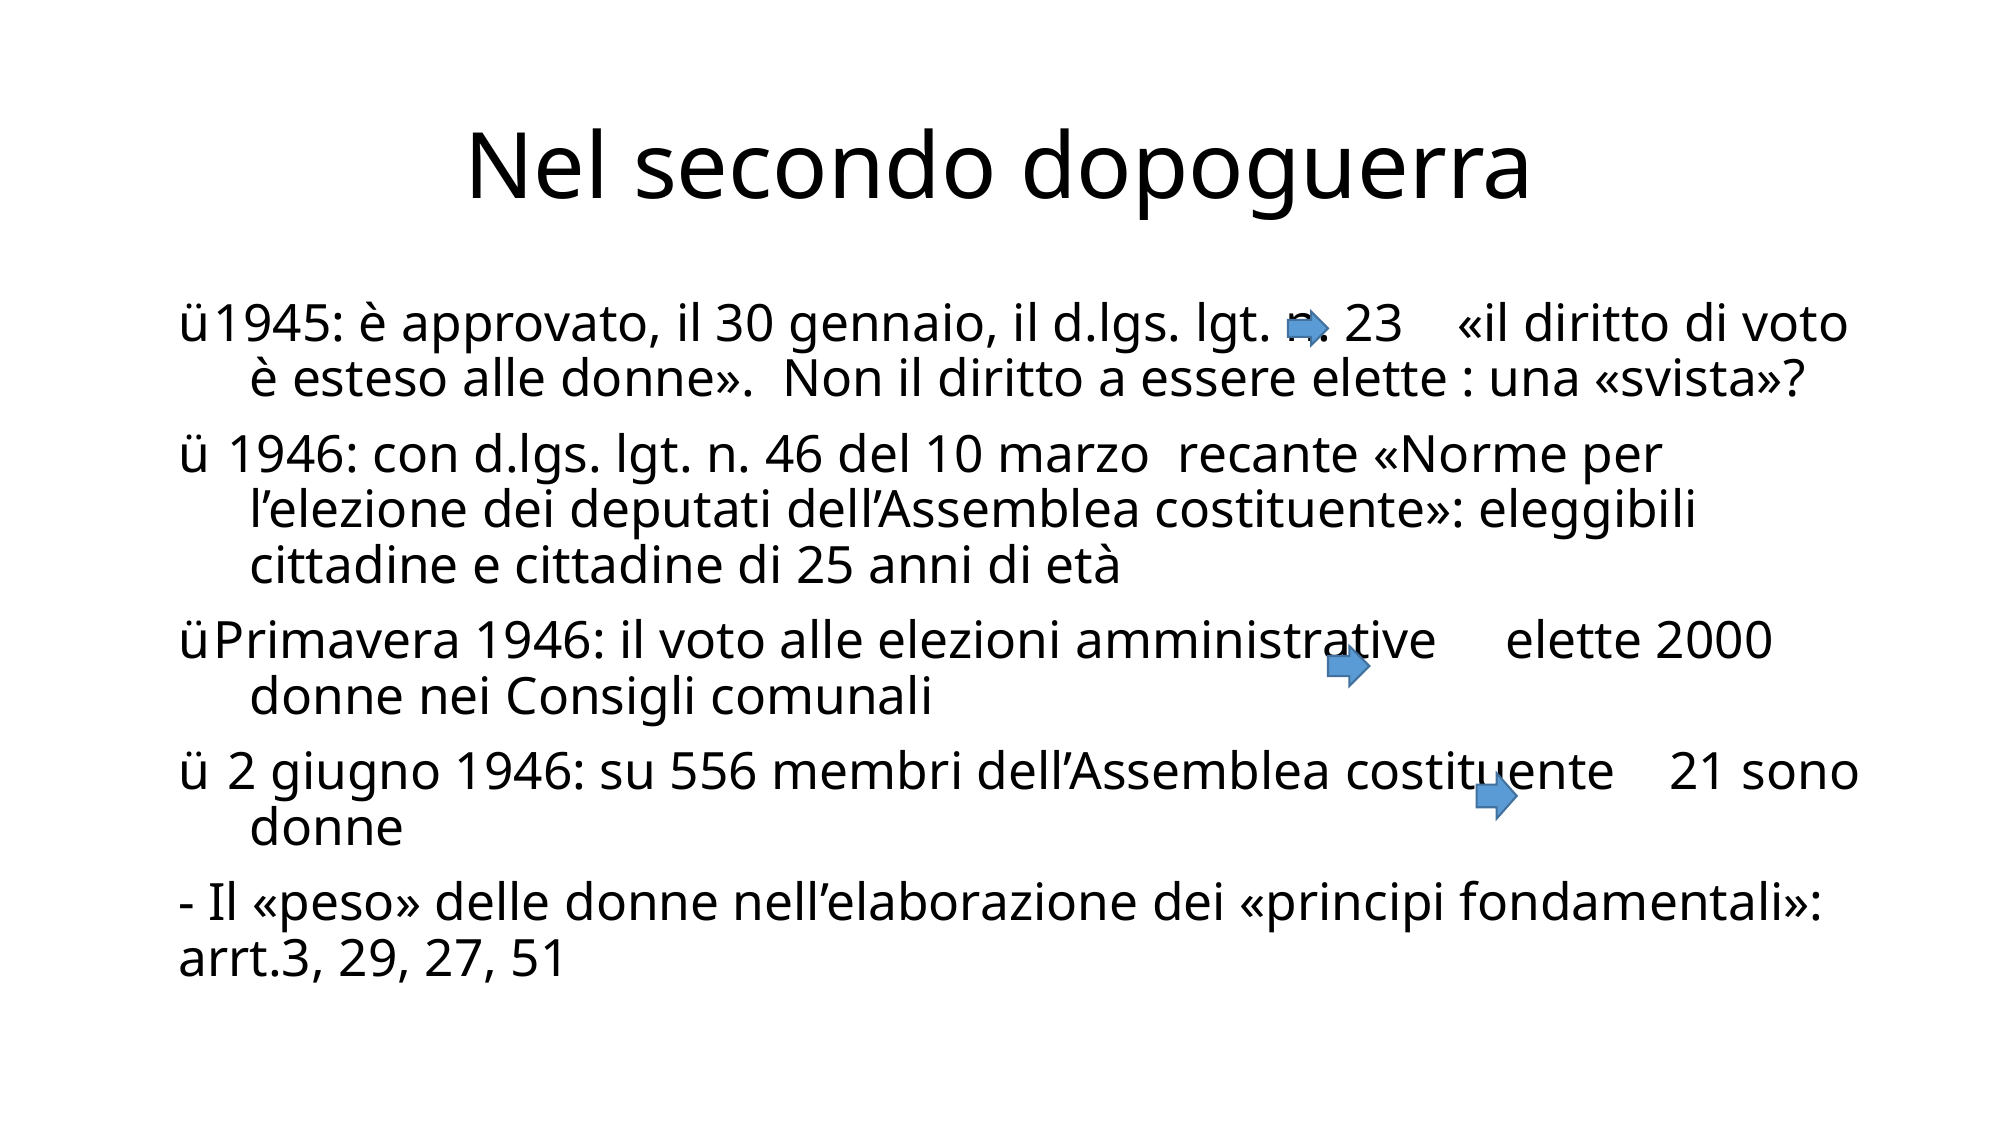

# Nel secondo dopoguerra
1945: è approvato, il 30 gennaio, il d.lgs. lgt. n. 23 «il diritto di voto è esteso alle donne». Non il diritto a essere elette : una «svista»?
 1946: con d.lgs. lgt. n. 46 del 10 marzo recante «Norme per l’elezione dei deputati dell’Assemblea costituente»: eleggibili cittadine e cittadine di 25 anni di età
Primavera 1946: il voto alle elezioni amministrative elette 2000 donne nei Consigli comunali
 2 giugno 1946: su 556 membri dell’Assemblea costituente 21 sono donne
- Il «peso» delle donne nell’elaborazione dei «principi fondamentali»: arrt.3, 29, 27, 51